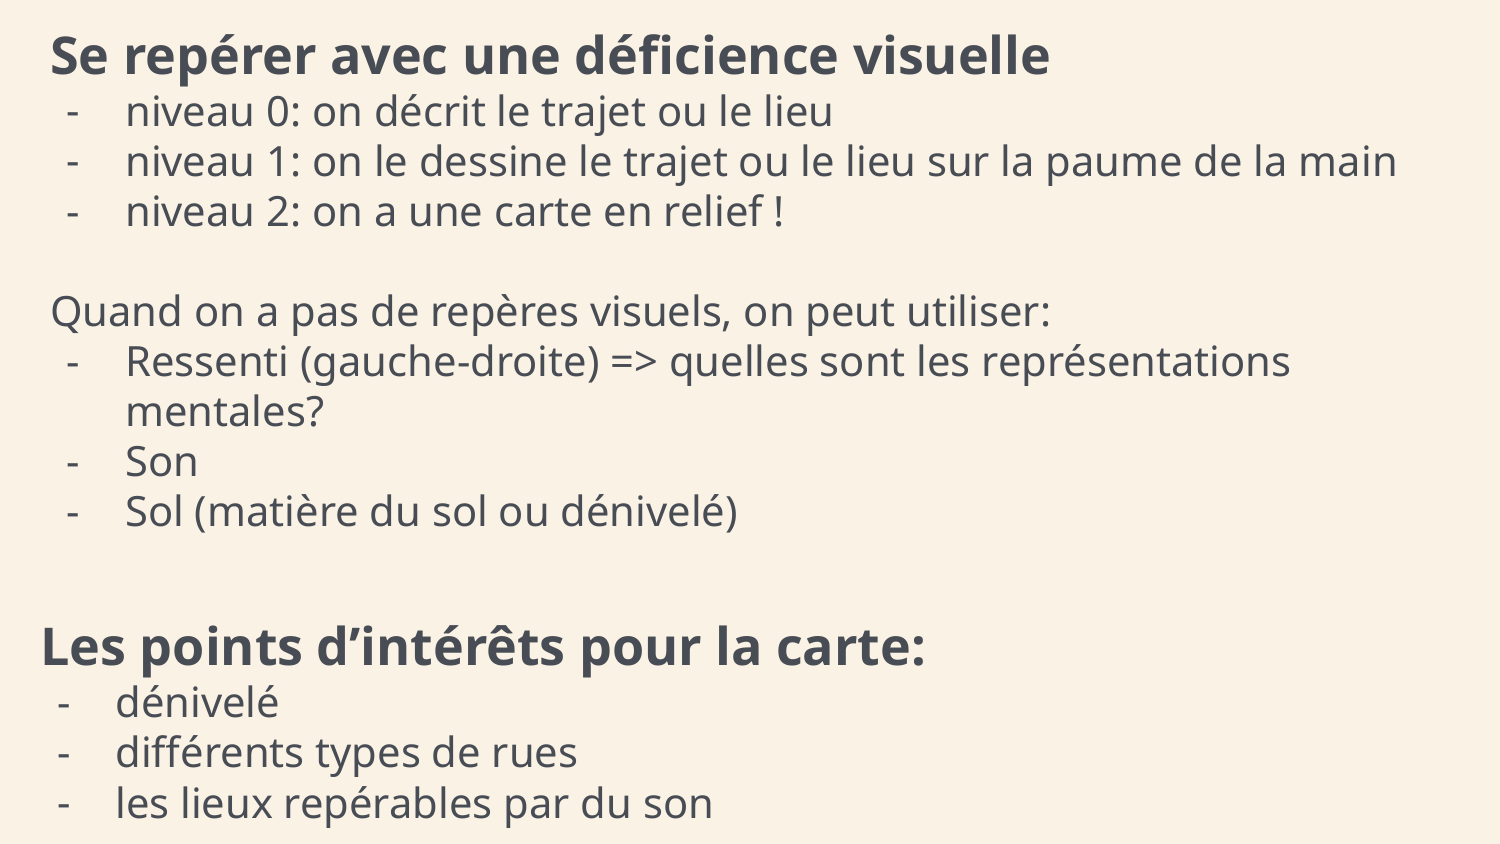

Se repérer avec une déficience visuelle
niveau 0: on décrit le trajet ou le lieu
niveau 1: on le dessine le trajet ou le lieu sur la paume de la main
niveau 2: on a une carte en relief !
Quand on a pas de repères visuels, on peut utiliser:
Ressenti (gauche-droite) => quelles sont les représentations mentales?
Son
Sol (matière du sol ou dénivelé)
Les points d’intérêts pour la carte:
dénivelé
différents types de rues
les lieux repérables par du son